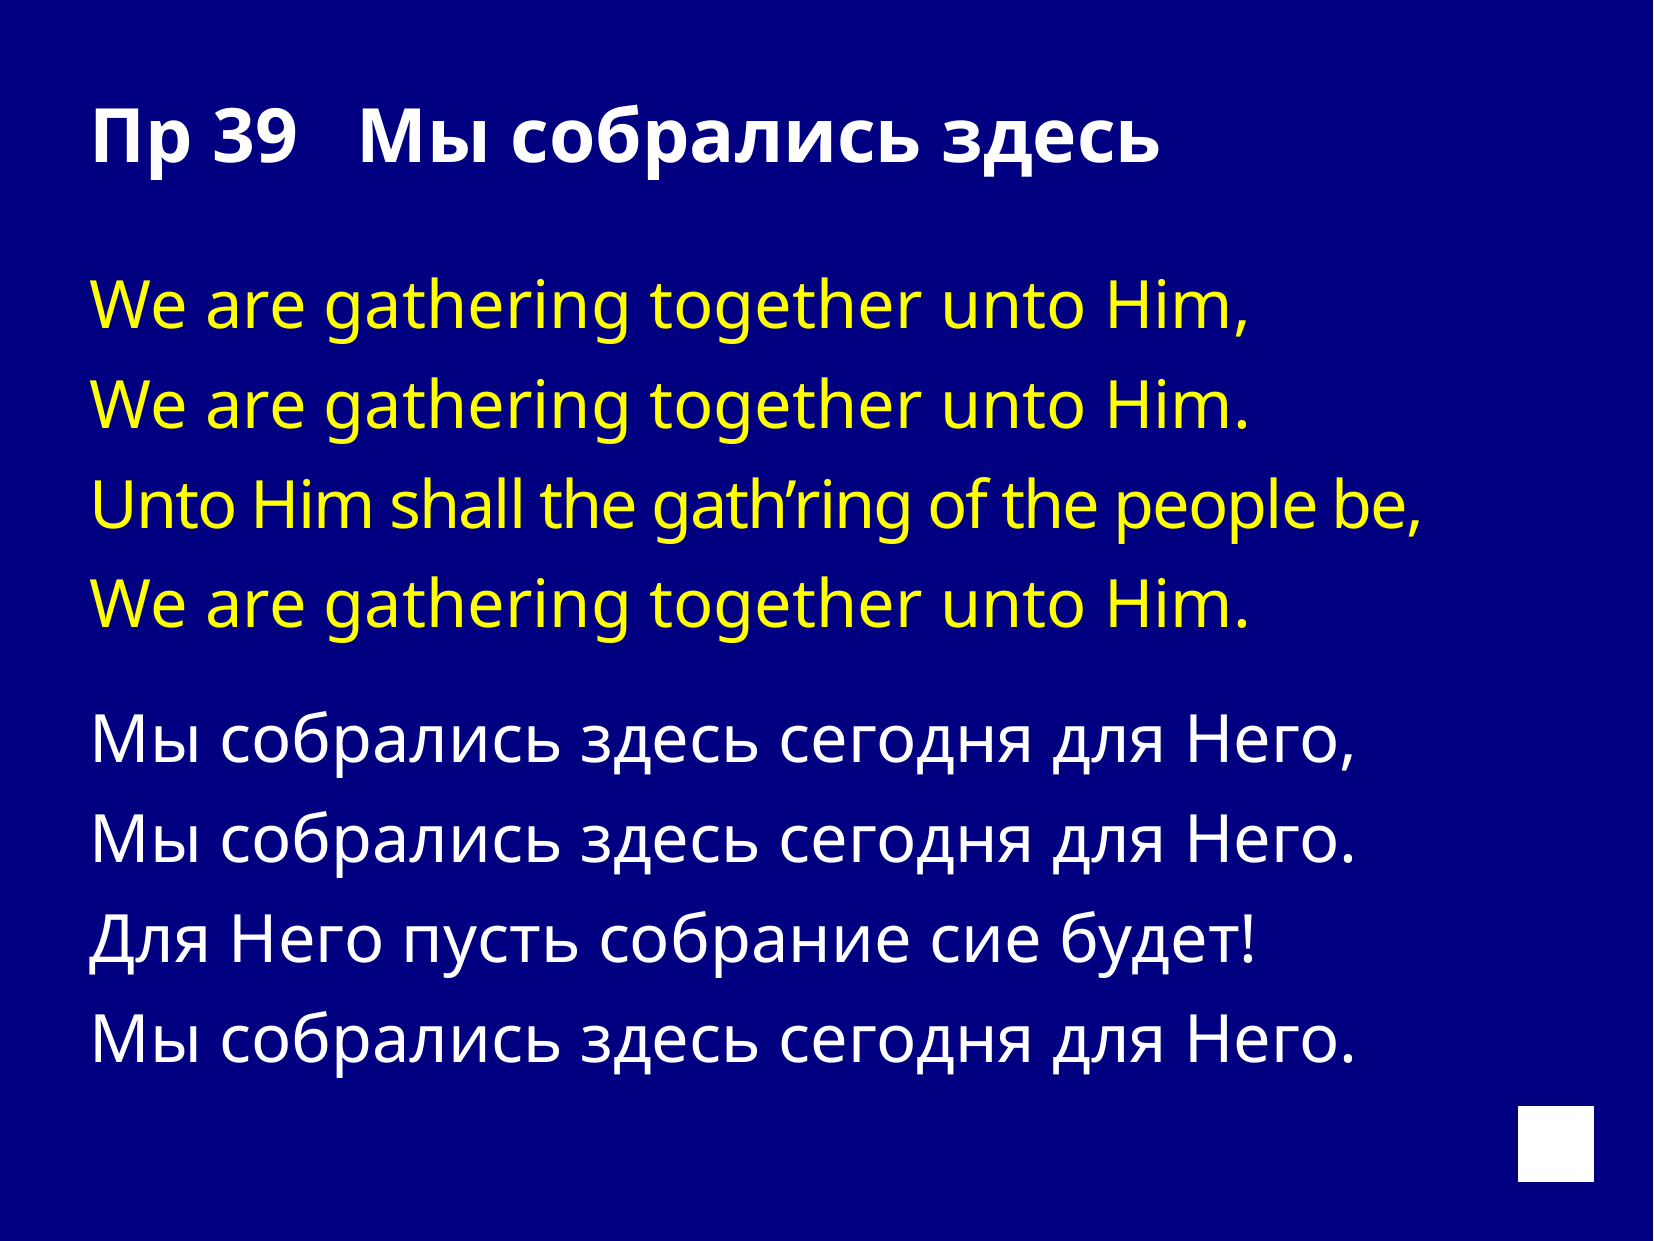

Пр 39 Мы собрались здесь
We are gathering together unto Him,
We are gathering together unto Him.
Unto Him shall the gath’ring of the people be,
We are gathering together unto Him.
Мы собрались здесь сегодня для Него,
Мы собрались здесь сегодня для Него.
Для Него пусть собрание сие будет!
Мы собрались здесь сегодня для Него.